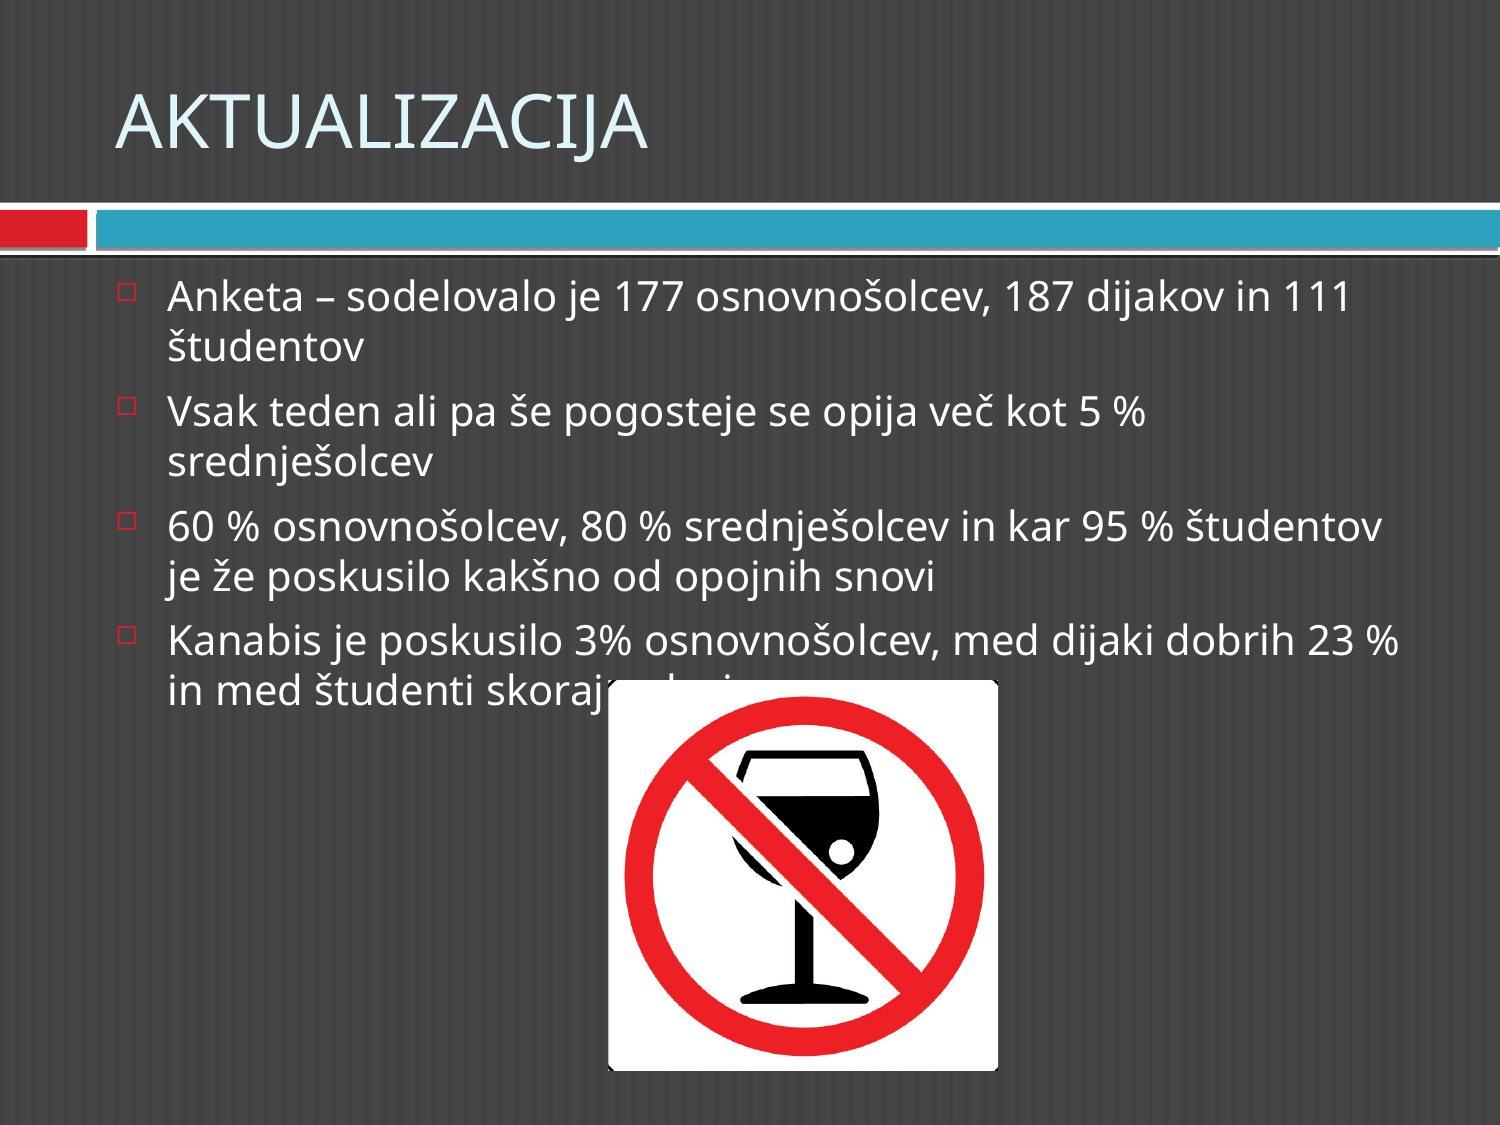

# AKTUALIZACIJA
Anketa – sodelovalo je 177 osnovnošolcev, 187 dijakov in 111 študentov
Vsak teden ali pa še pogosteje se opija več kot 5 % srednješolcev
60 % osnovnošolcev, 80 % srednješolcev in kar 95 % študentov je že poskusilo kakšno od opojnih snovi
Kanabis je poskusilo 3% osnovnošolcev, med dijaki dobrih 23 % in med študenti skoraj polovica